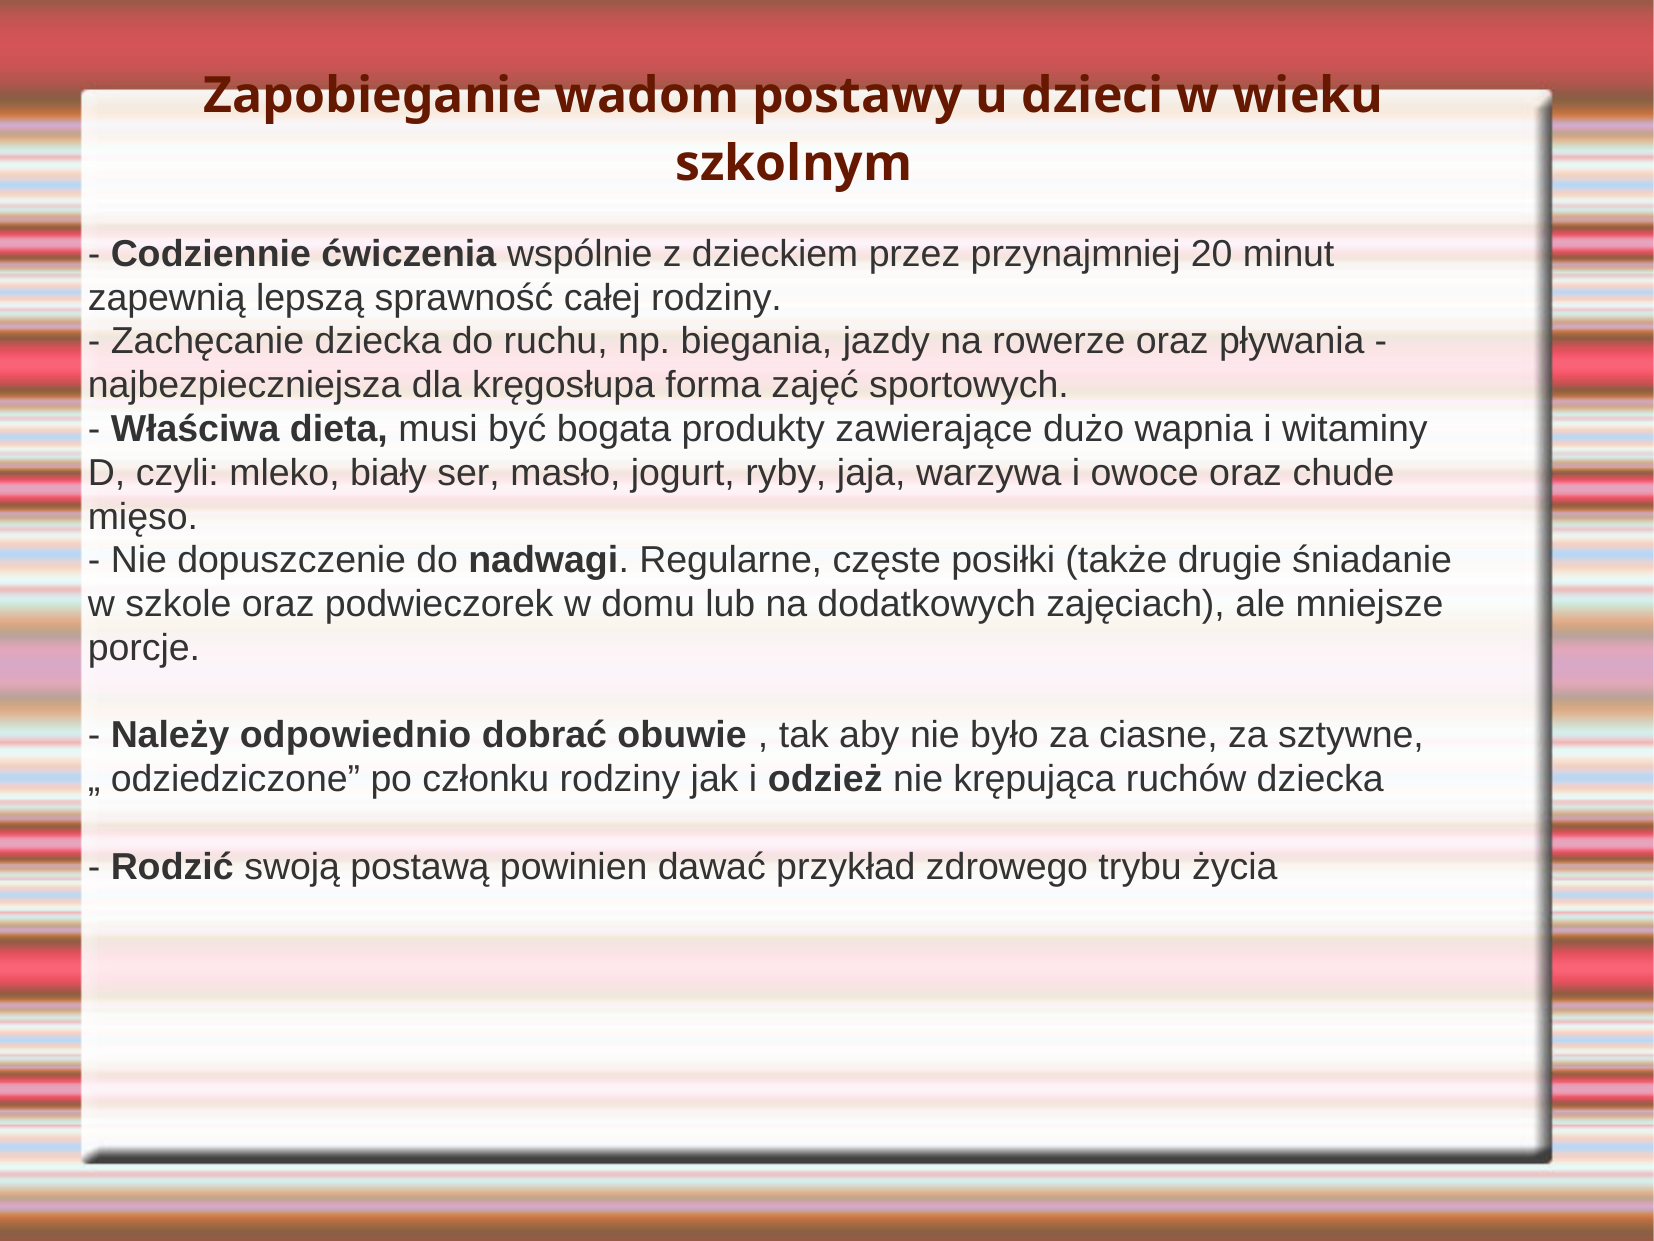

# Zapobieganie wadom postawy u dzieci w wieku szkolnym
- Codziennie ćwiczenia wspólnie z dzieckiem przez przynajmniej 20 minut zapewnią lepszą sprawność całej rodziny.
- Zachęcanie dziecka do ruchu, np. biegania, jazdy na rowerze oraz pływania - najbezpieczniejsza dla kręgosłupa forma zajęć sportowych.
- Właściwa dieta, musi być bogata produkty zawierające dużo wapnia i witaminy D, czyli: mleko, biały ser, masło, jogurt, ryby, jaja, warzywa i owoce oraz chude mięso.
- Nie dopuszczenie do nadwagi. Regularne, częste posiłki (także drugie śniadanie w szkole oraz podwieczorek w domu lub na dodatkowych zajęciach), ale mniejsze porcje.
- Należy odpowiednio dobrać obuwie , tak aby nie było za ciasne, za sztywne, „ odziedziczone” po członku rodziny jak i odzież nie krępująca ruchów dziecka
- Rodzić swoją postawą powinien dawać przykład zdrowego trybu życia